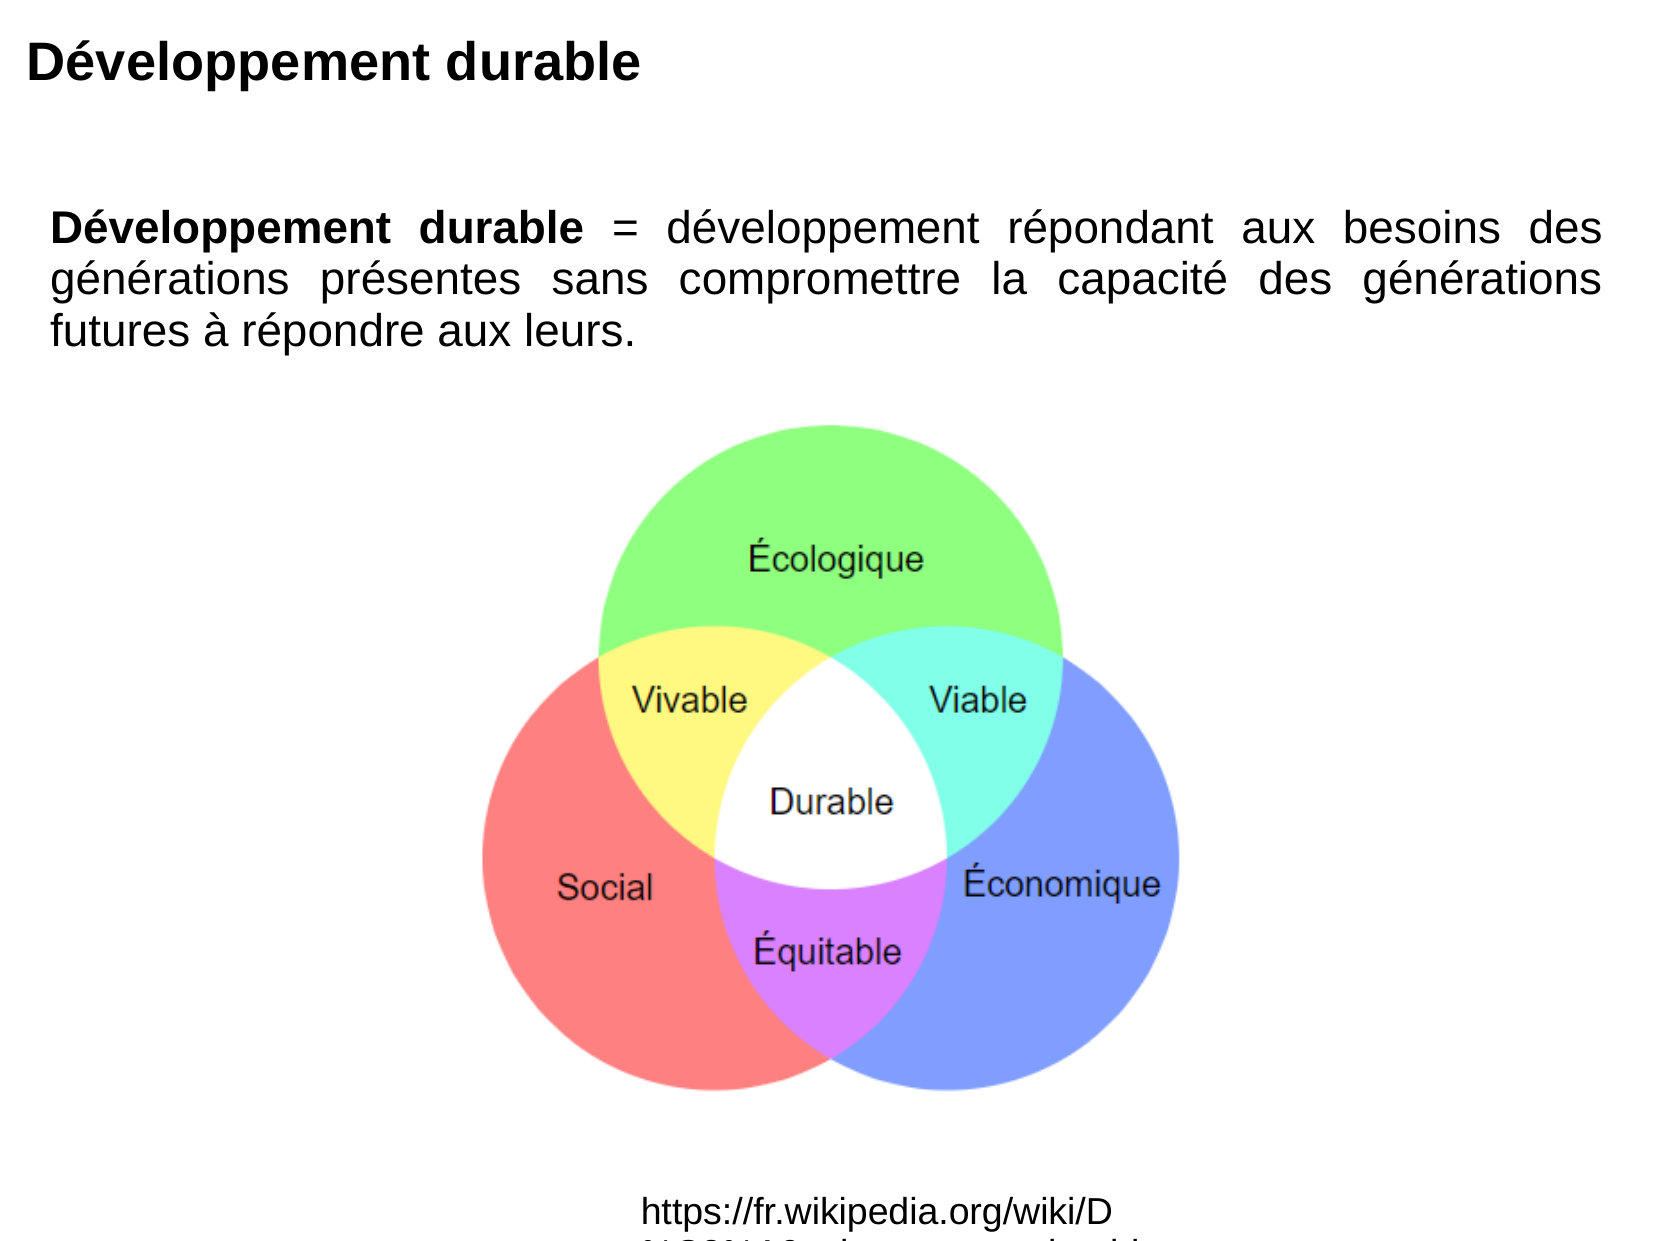

Développement durable
Développement durable = développement répondant aux besoins des générations présentes sans compromettre la capacité des générations futures à répondre aux leurs.
https://fr.wikipedia.org/wiki/D%C3%A9veloppement_durable